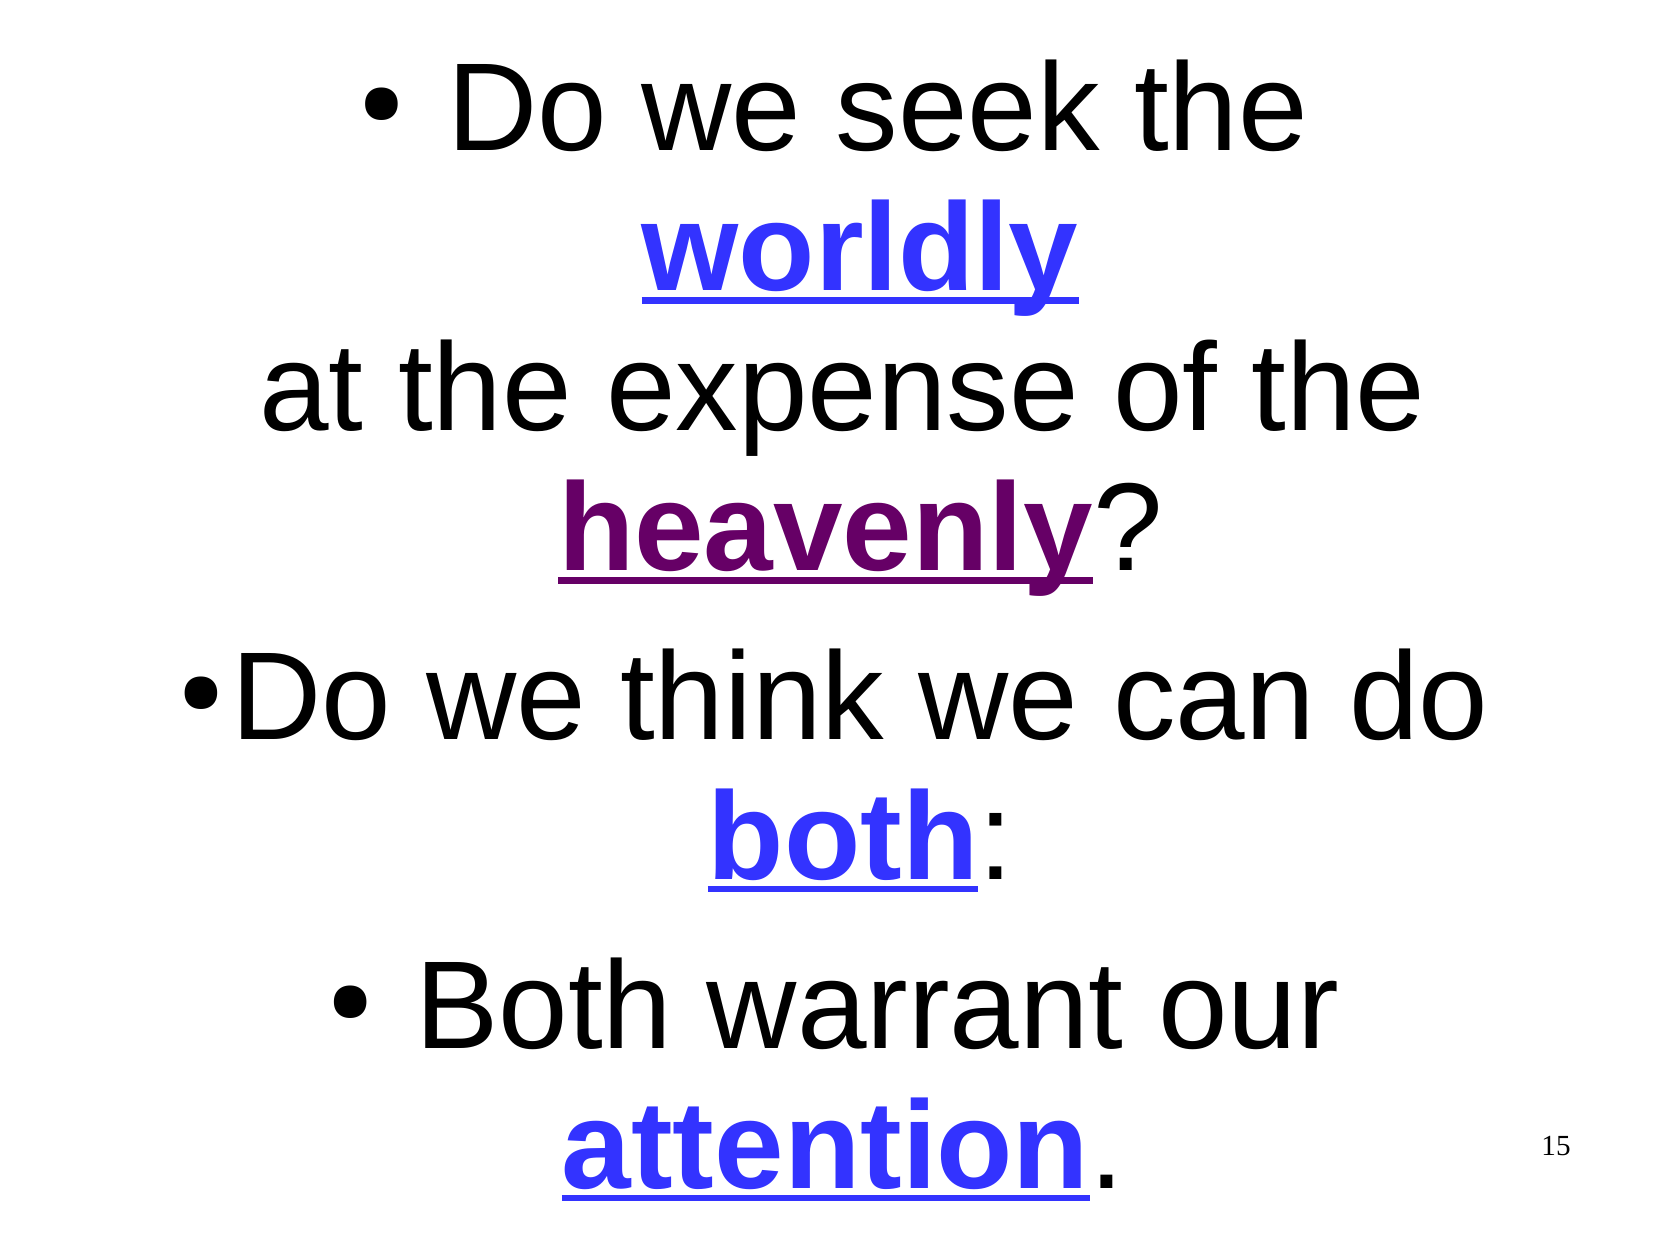

# Do we seek the worldly at the expense of the heavenly?
Do we think we can do both:
 Both warrant our attention.
15